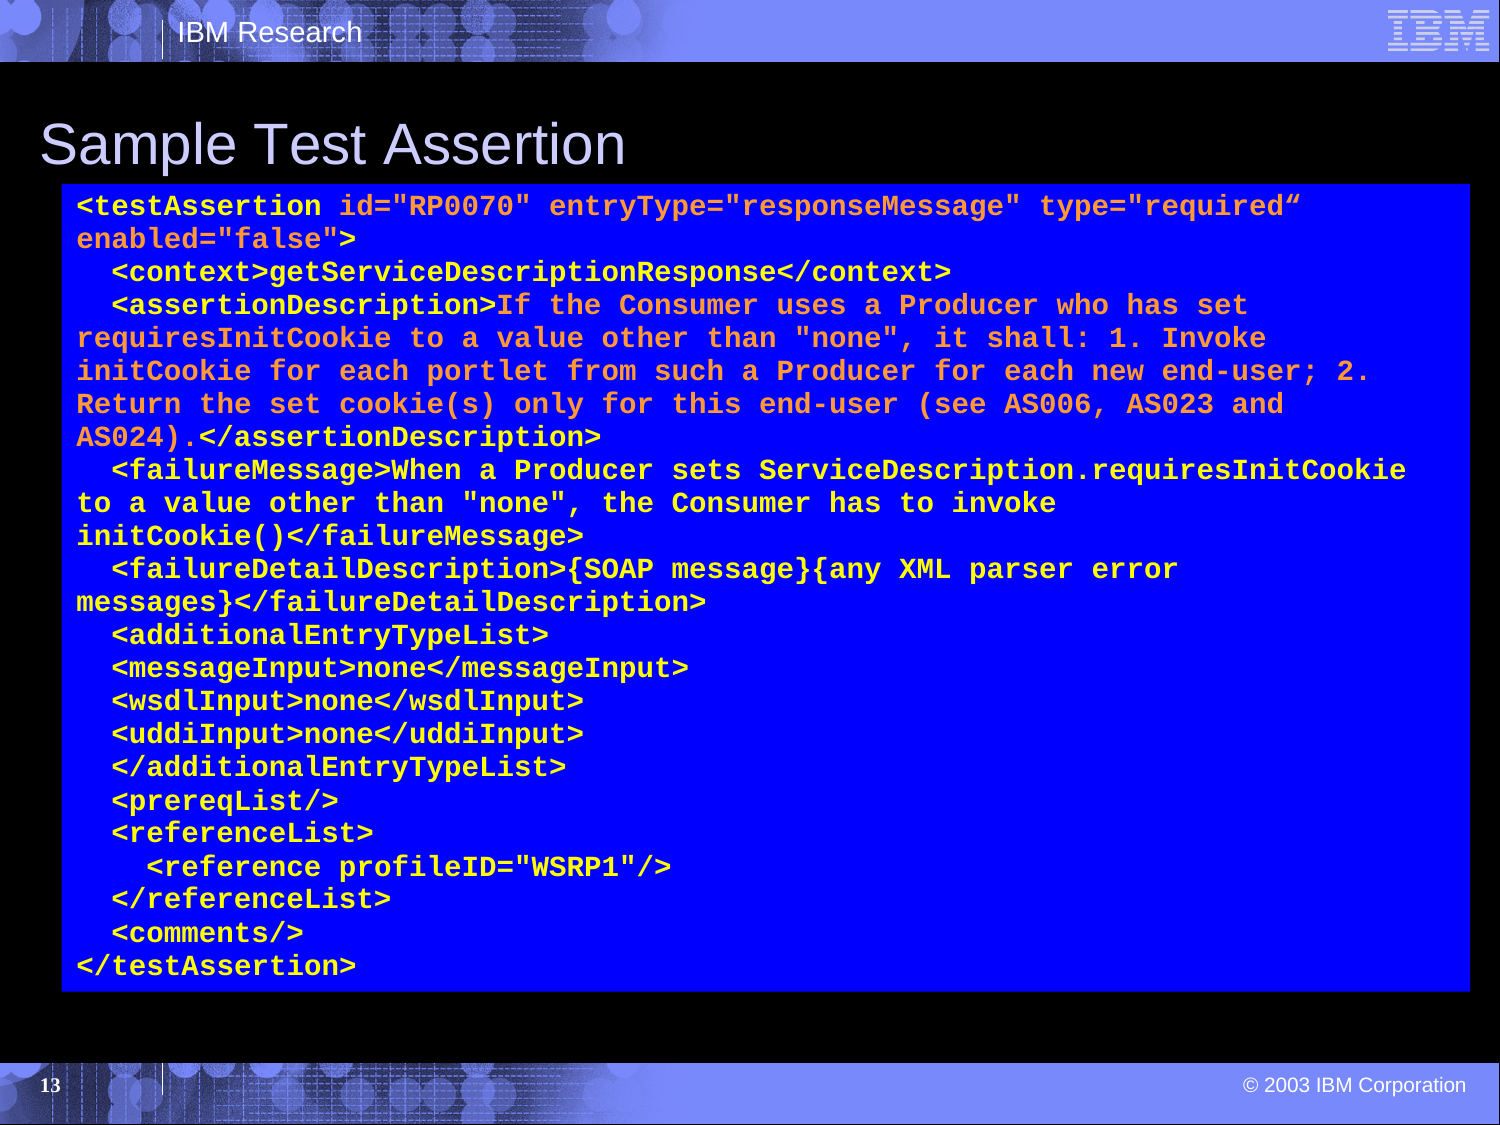

# Sample Test Assertion
<testAssertion id="RP0070" entryType="responseMessage" type="required“ enabled="false">
 <context>getServiceDescriptionResponse</context>
 <assertionDescription>If the Consumer uses a Producer who has set requiresInitCookie to a value other than "none", it shall: 1. Invoke initCookie for each portlet from such a Producer for each new end-user; 2. Return the set cookie(s) only for this end-user (see AS006, AS023 and AS024).</assertionDescription>
 <failureMessage>When a Producer sets ServiceDescription.requiresInitCookie to a value other than "none", the Consumer has to invoke initCookie()</failureMessage>
 <failureDetailDescription>{SOAP message}{any XML parser error messages}</failureDetailDescription>
 <additionalEntryTypeList>
 <messageInput>none</messageInput>
 <wsdlInput>none</wsdlInput>
 <uddiInput>none</uddiInput>
 </additionalEntryTypeList>
 <prereqList/>
 <referenceList>
 <reference profileID="WSRP1"/>
 </referenceList>
 <comments/>
</testAssertion>
13